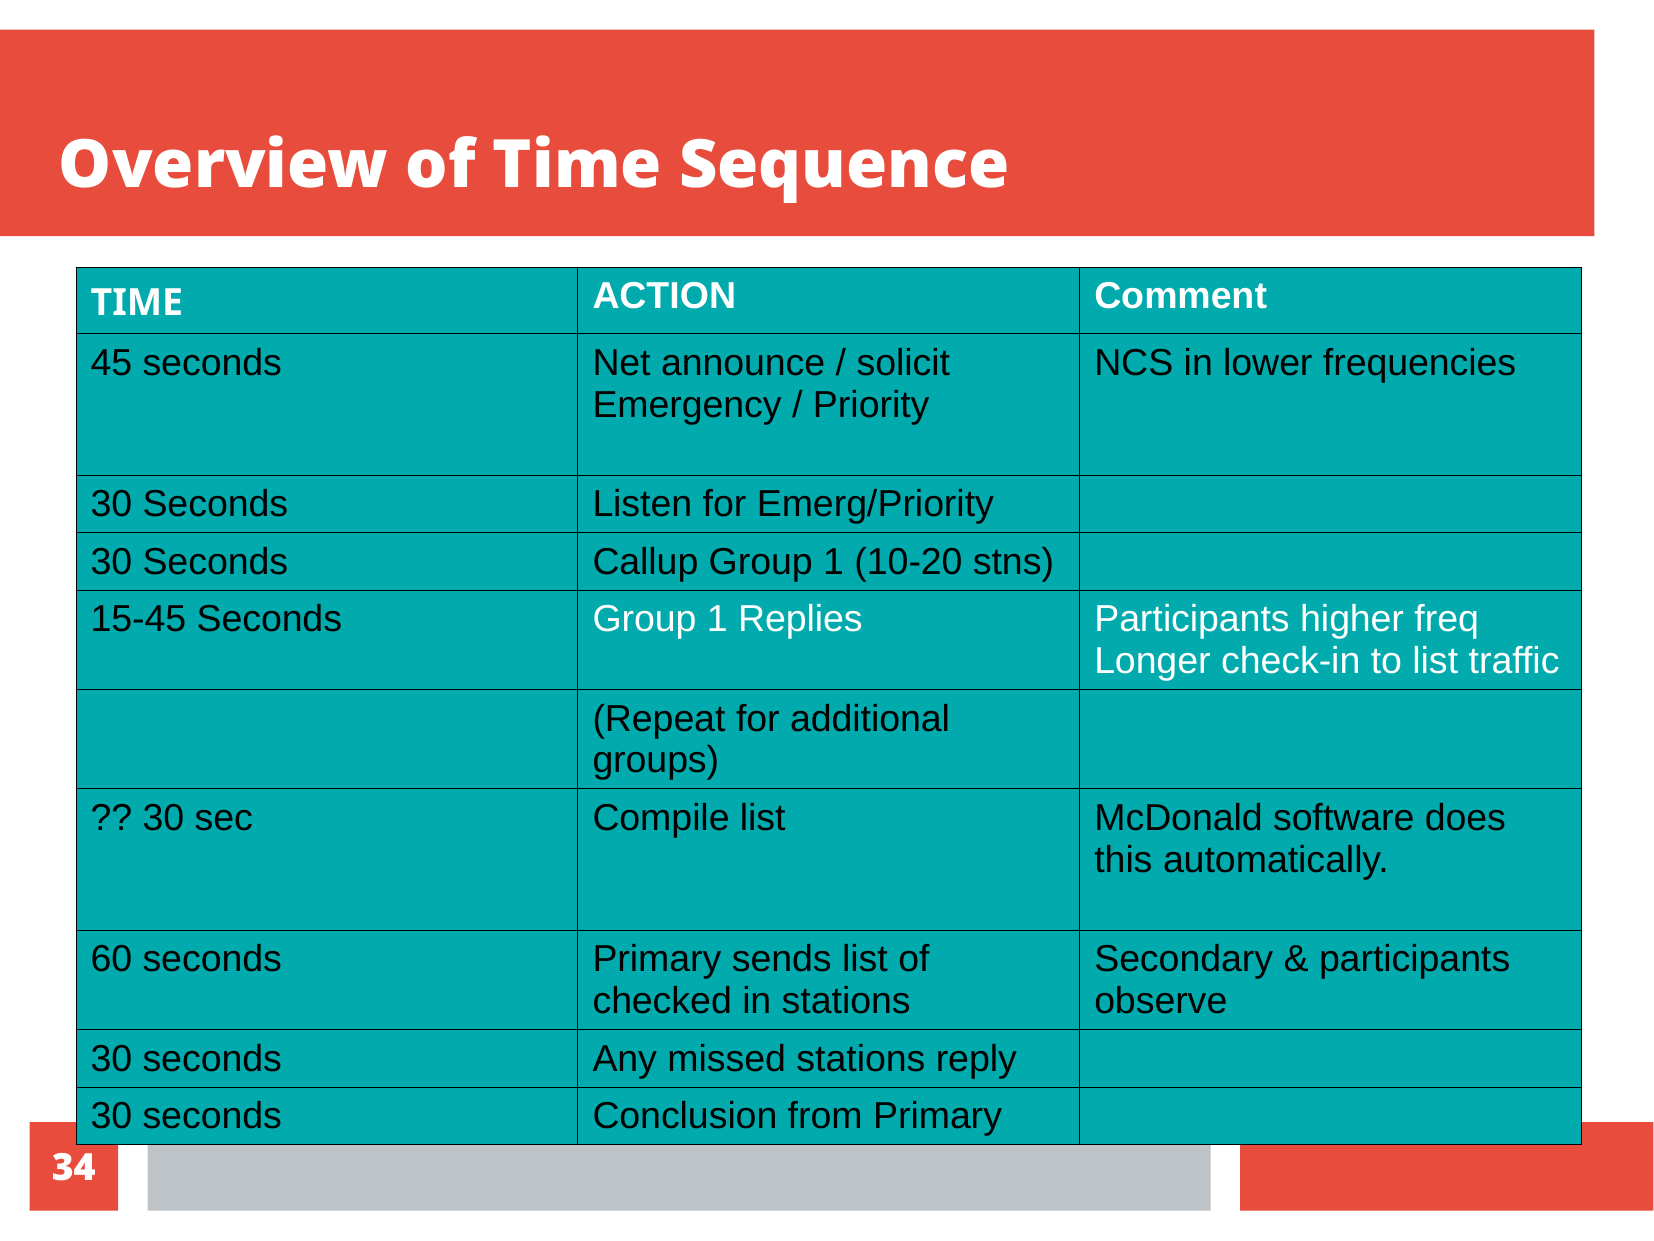

# Overview of Time Sequence
| TIME | ACTION | Comment |
| --- | --- | --- |
| 45 seconds | Net announce / solicit Emergency / Priority | NCS in lower frequencies |
| 30 Seconds | Listen for Emerg/Priority | |
| 30 Seconds | Callup Group 1 (10-20 stns) | |
| 15-45 Seconds | Group 1 Replies | Participants higher freq Longer check-in to list traffic |
| | (Repeat for additional groups) | |
| ?? 30 sec | Compile list | McDonald software does this automatically. |
| 60 seconds | Primary sends list of checked in stations | Secondary & participants observe |
| 30 seconds | Any missed stations reply | |
| 30 seconds | Conclusion from Primary | |
34